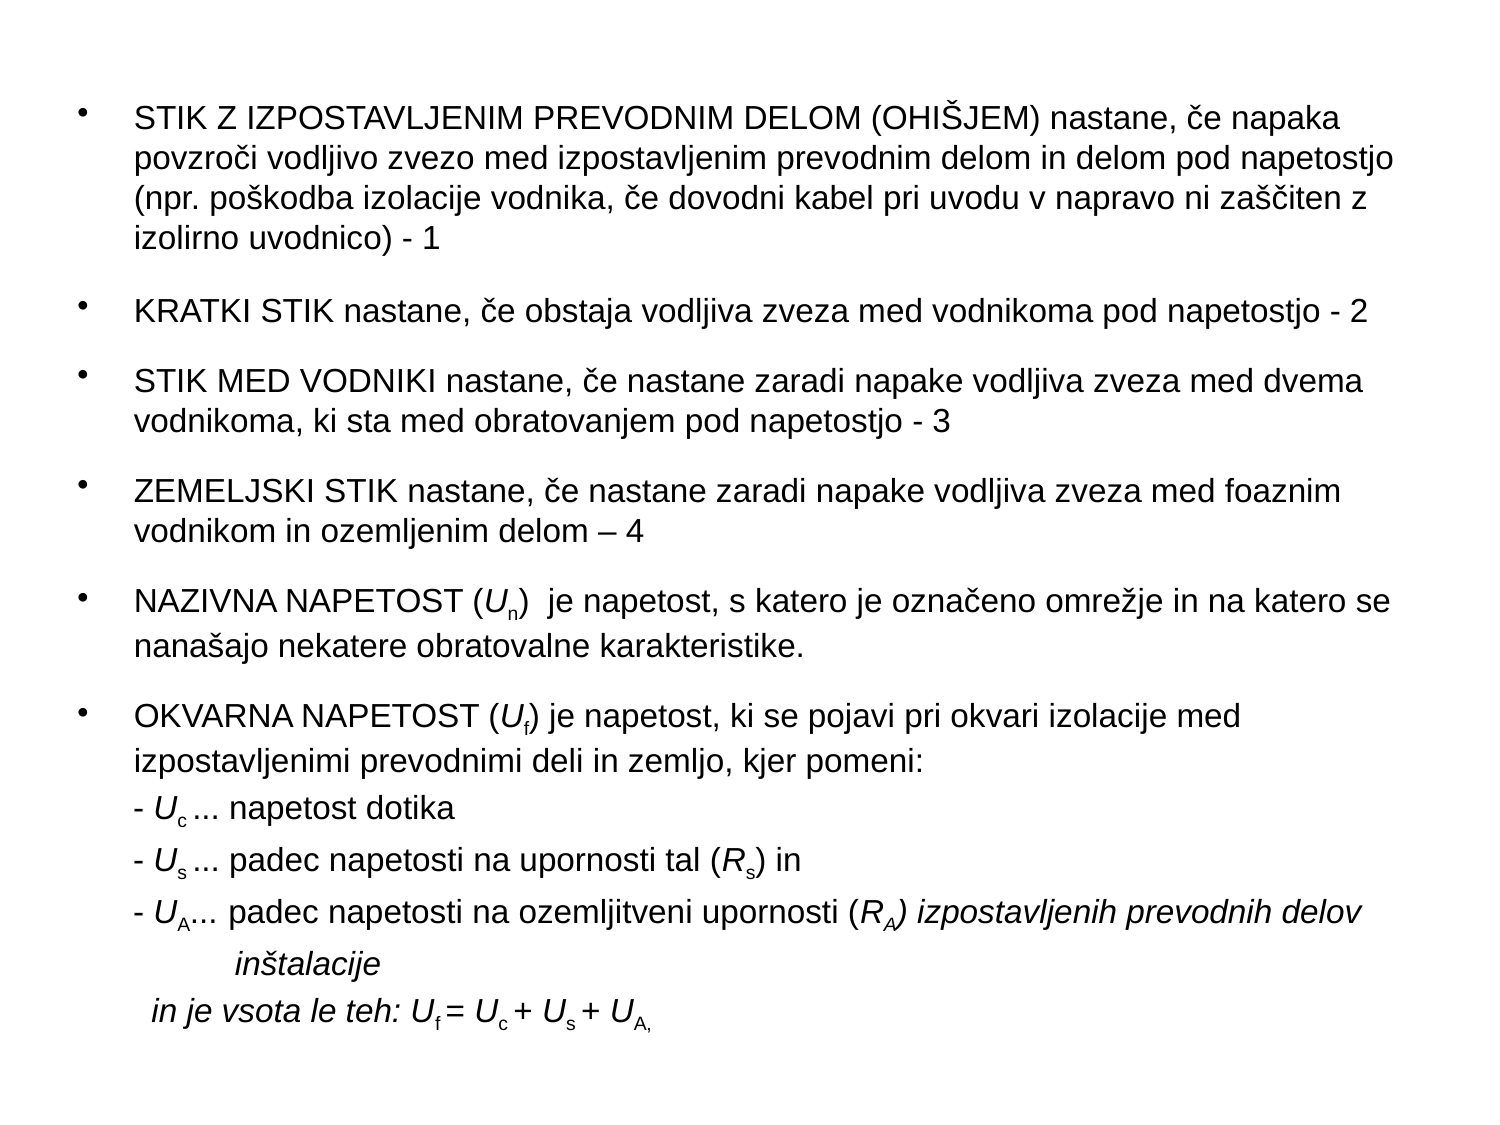

# STIK Z IZPOSTAVLJENIM PREVODNIM DELOM (OHIŠJEM) nastane, če napaka povzroči vodljivo zvezo med izpostavljenim prevodnim delom in delom pod napetostjo (npr. poškodba izolacije vodnika, če dovodni kabel pri uvodu v napravo ni zaščiten z izolirno uvodnico) - 1
KRATKI STIK nastane, če obstaja vodljiva zveza med vodnikoma pod napetostjo - 2
STIK MED VODNIKI nastane, če nastane zaradi napake vodljiva zveza med dvema vodnikoma, ki sta med obratovanjem pod napetostjo - 3
ZEMELJSKI STIK nastane, če nastane zaradi napake vodljiva zveza med foaznim vodnikom in ozemljenim delom – 4
NAZIVNA NAPETOST (Un) je napetost, s katero je označeno omrežje in na katero se nanašajo nekatere obratovalne karakteristike.
OKVARNA NAPETOST (Uf) je napetost, ki se pojavi pri okvari izolacije med izpostavljenimi prevodnimi deli in zemljo, kjer pomeni:
 - Uc ... napetost dotika
 - Us ... padec napetosti na upornosti tal (Rs) in
 - UA... padec napetosti na ozemljitveni upornosti (RA) izpostavljenih prevodnih delov
 inštalacije
 in je vsota le teh: Uf = Uc + Us + UA,